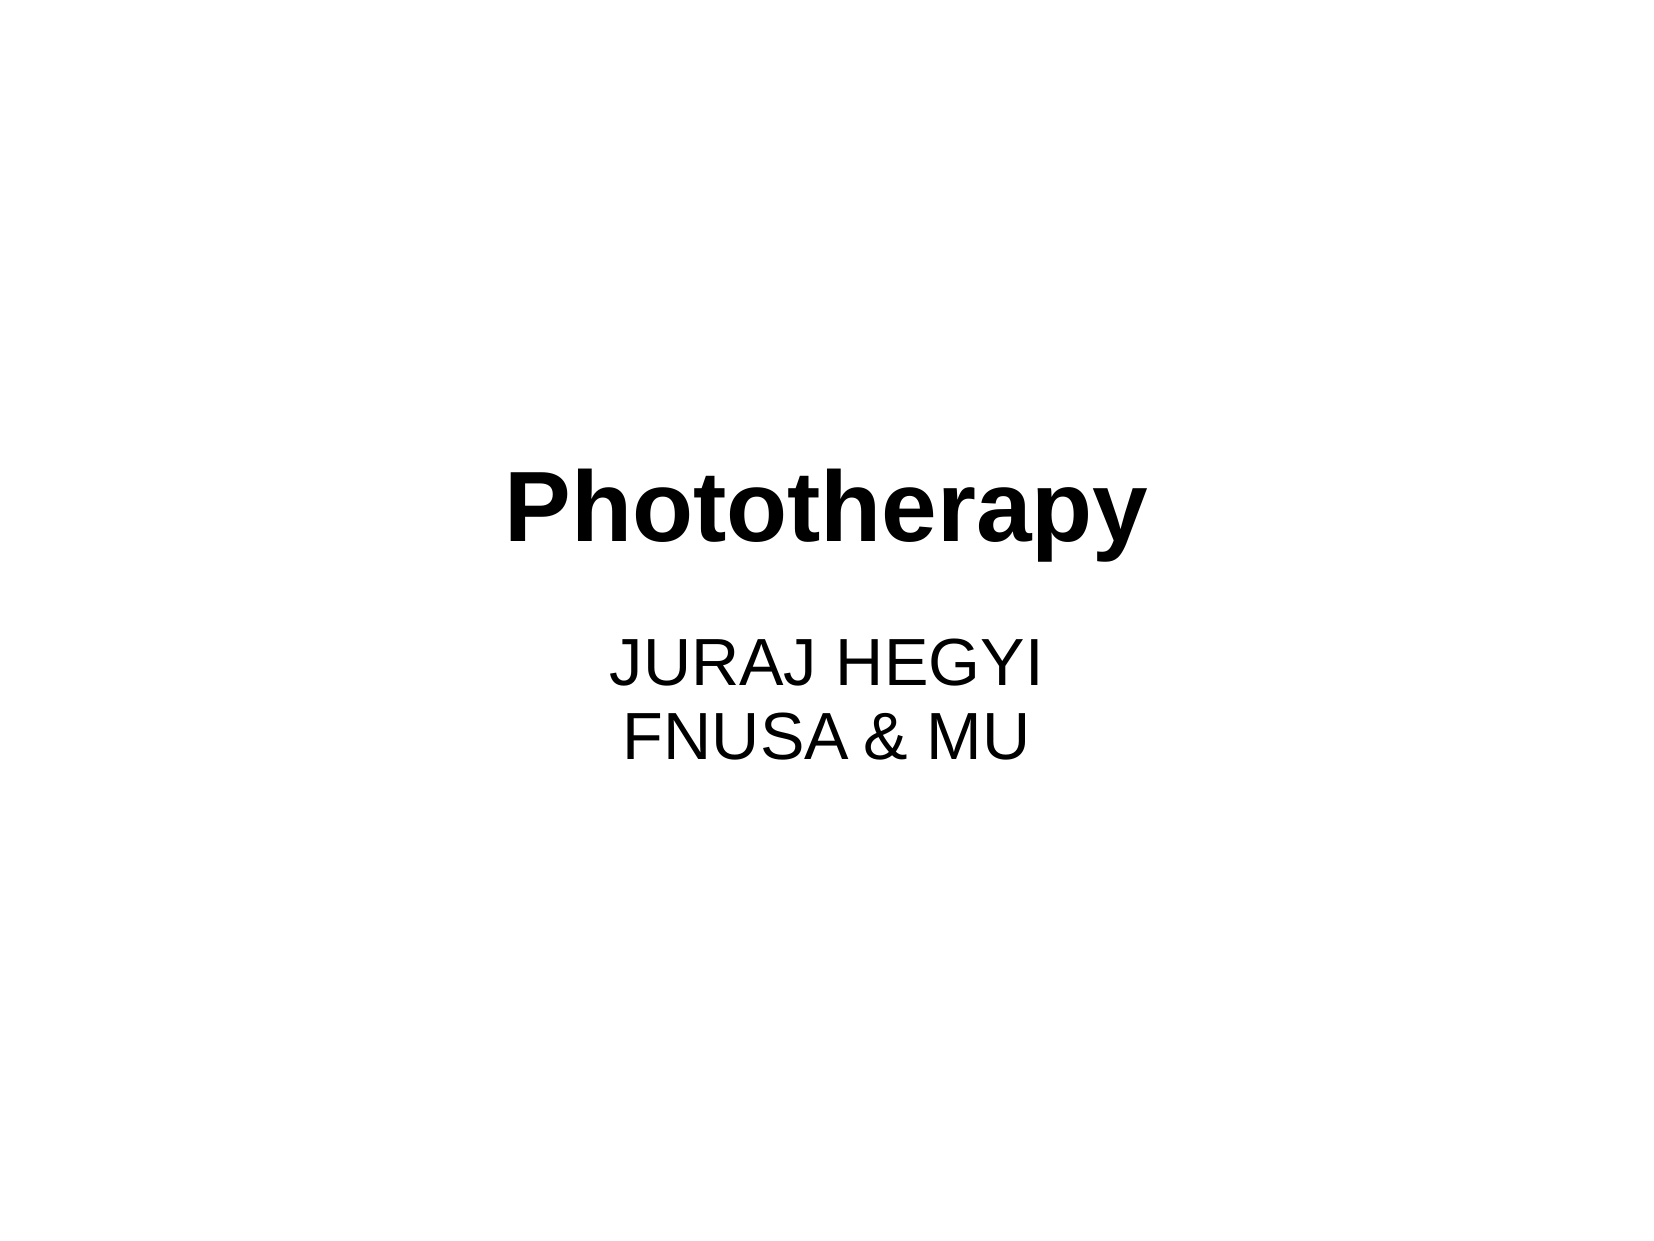

JURAJ HEGYI
FNUSA & MU
# Phototherapy